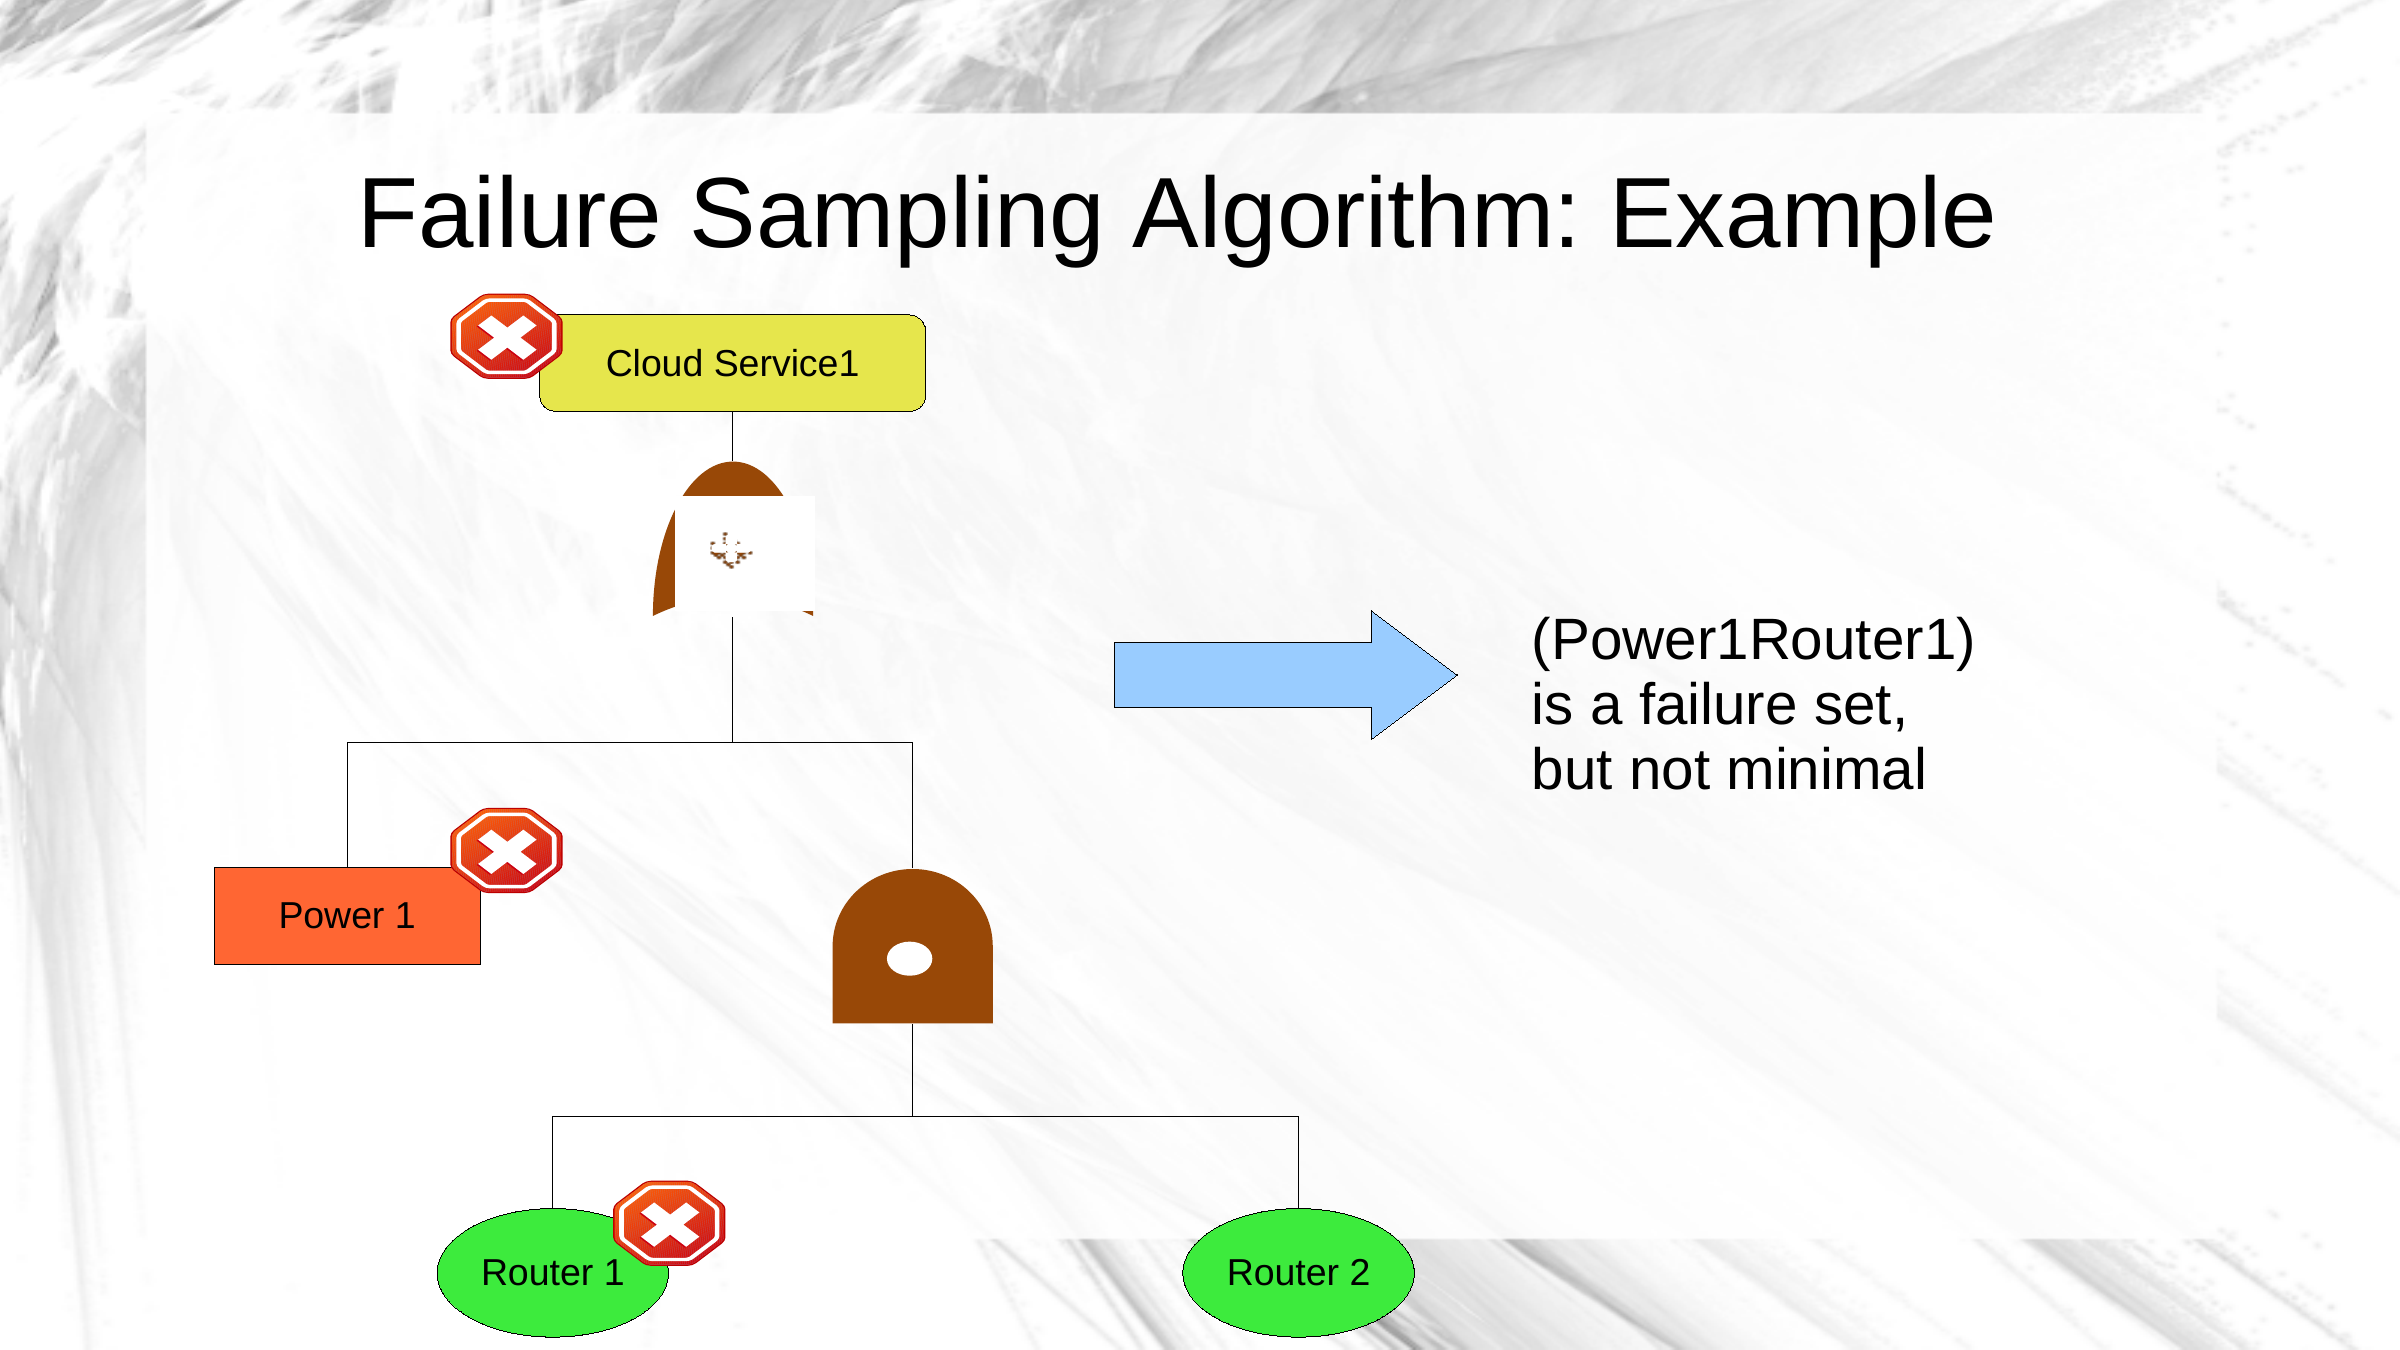

# Failure Sampling Algorithm: Example
Cloud Service1
(Power1Router1)
is a failure set,
but not minimal
Power 1
Router 1
Router 2